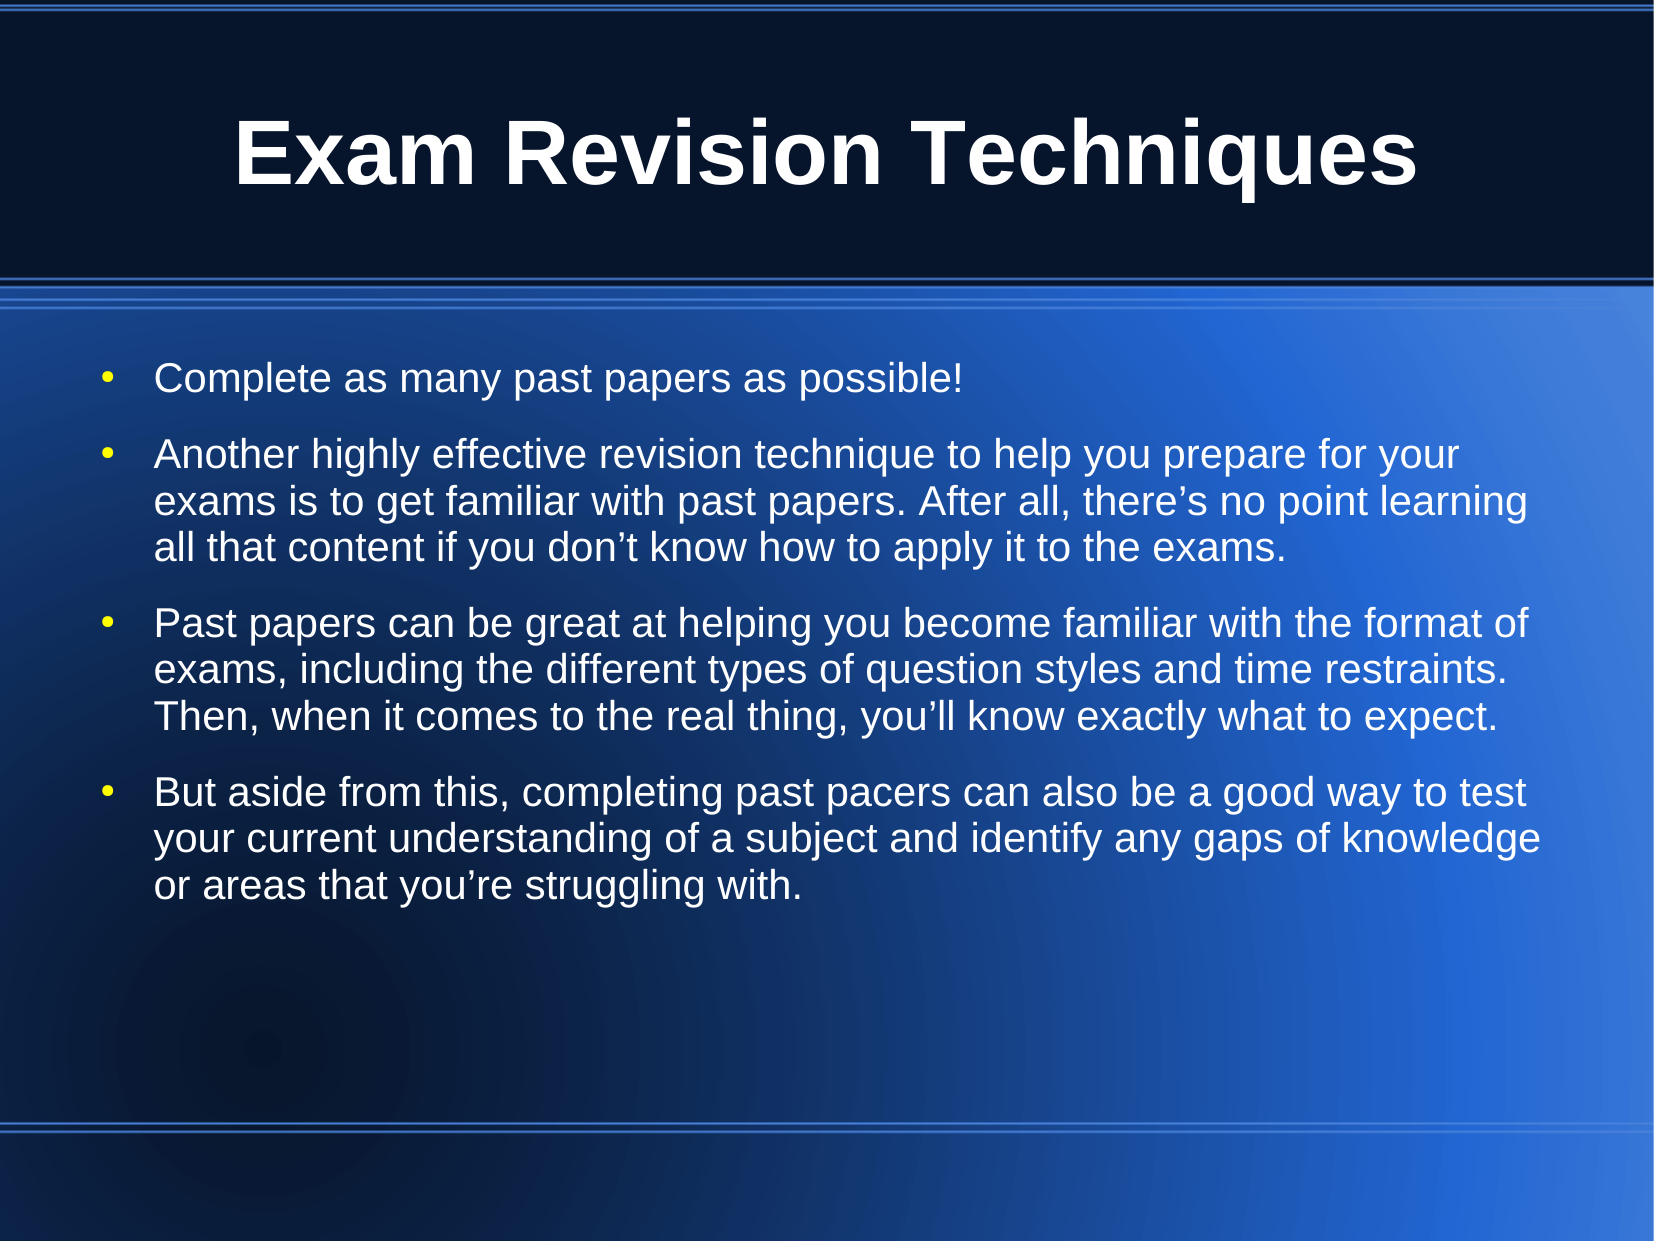

# Exam Revision Techniques
Complete as many past papers as possible!
Another highly effective revision technique to help you prepare for your exams is to get familiar with past papers. After all, there’s no point learning all that content if you don’t know how to apply it to the exams.
Past papers can be great at helping you become familiar with the format of exams, including the different types of question styles and time restraints. Then, when it comes to the real thing, you’ll know exactly what to expect.
But aside from this, completing past pacers can also be a good way to test your current understanding of a subject and identify any gaps of knowledge or areas that you’re struggling with.